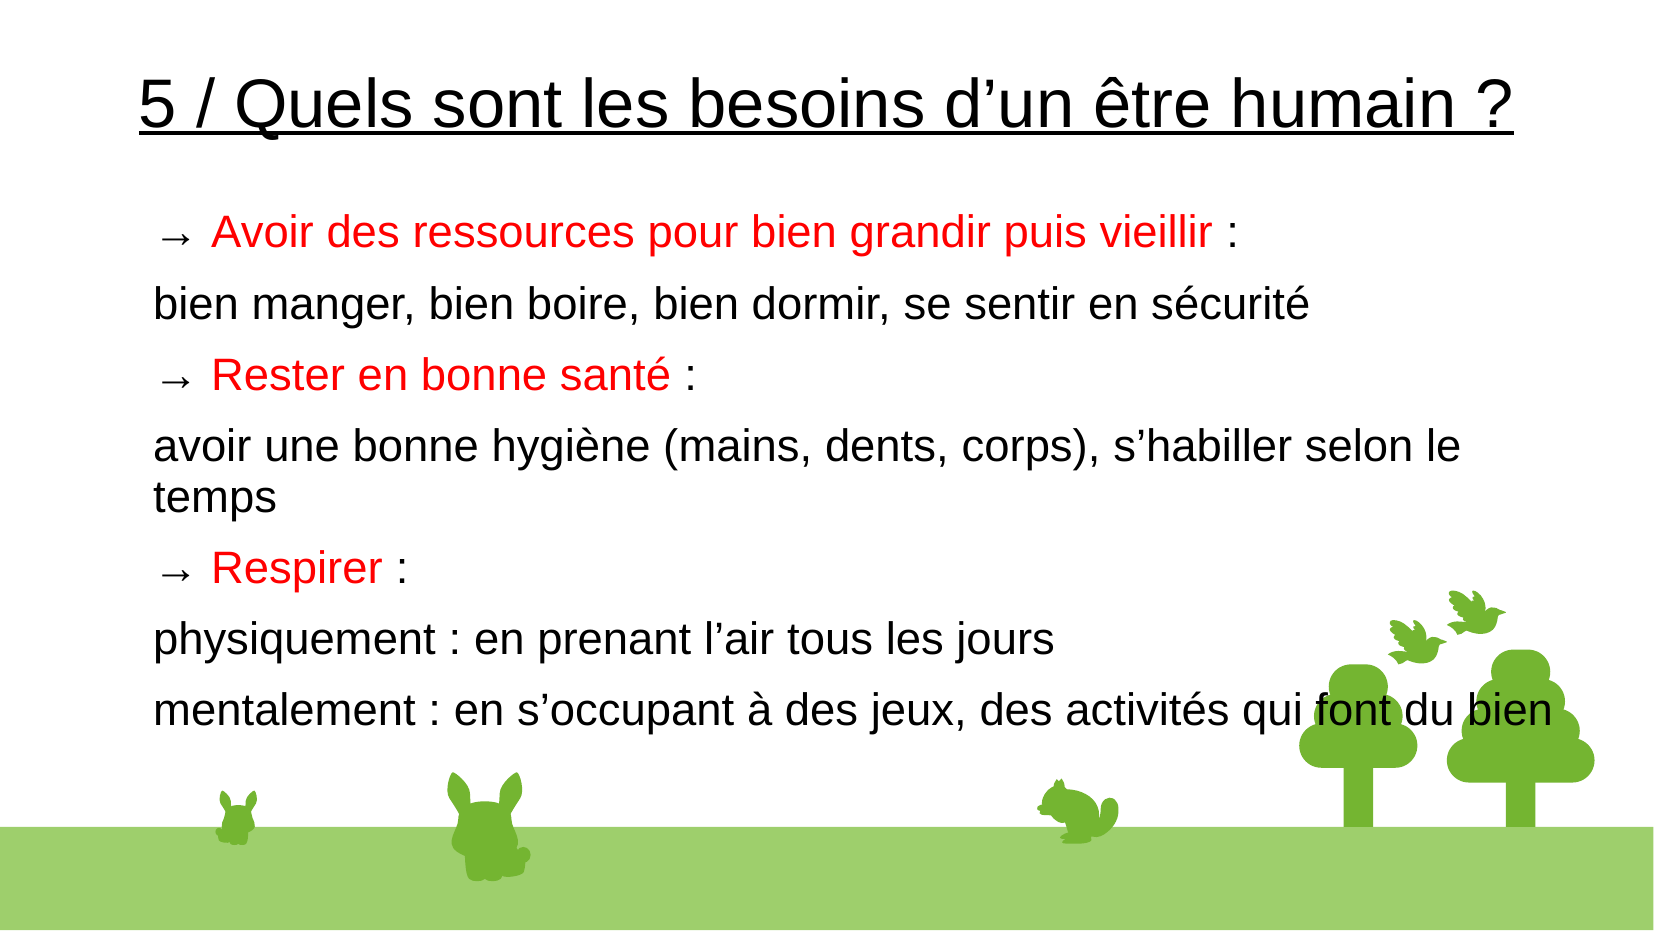

# 5 / Quels sont les besoins d’un être humain ?
→ Avoir des ressources pour bien grandir puis vieillir :
bien manger, bien boire, bien dormir, se sentir en sécurité
→ Rester en bonne santé :
avoir une bonne hygiène (mains, dents, corps), s’habiller selon le temps
→ Respirer :
physiquement : en prenant l’air tous les jours
mentalement : en s’occupant à des jeux, des activités qui font du bien